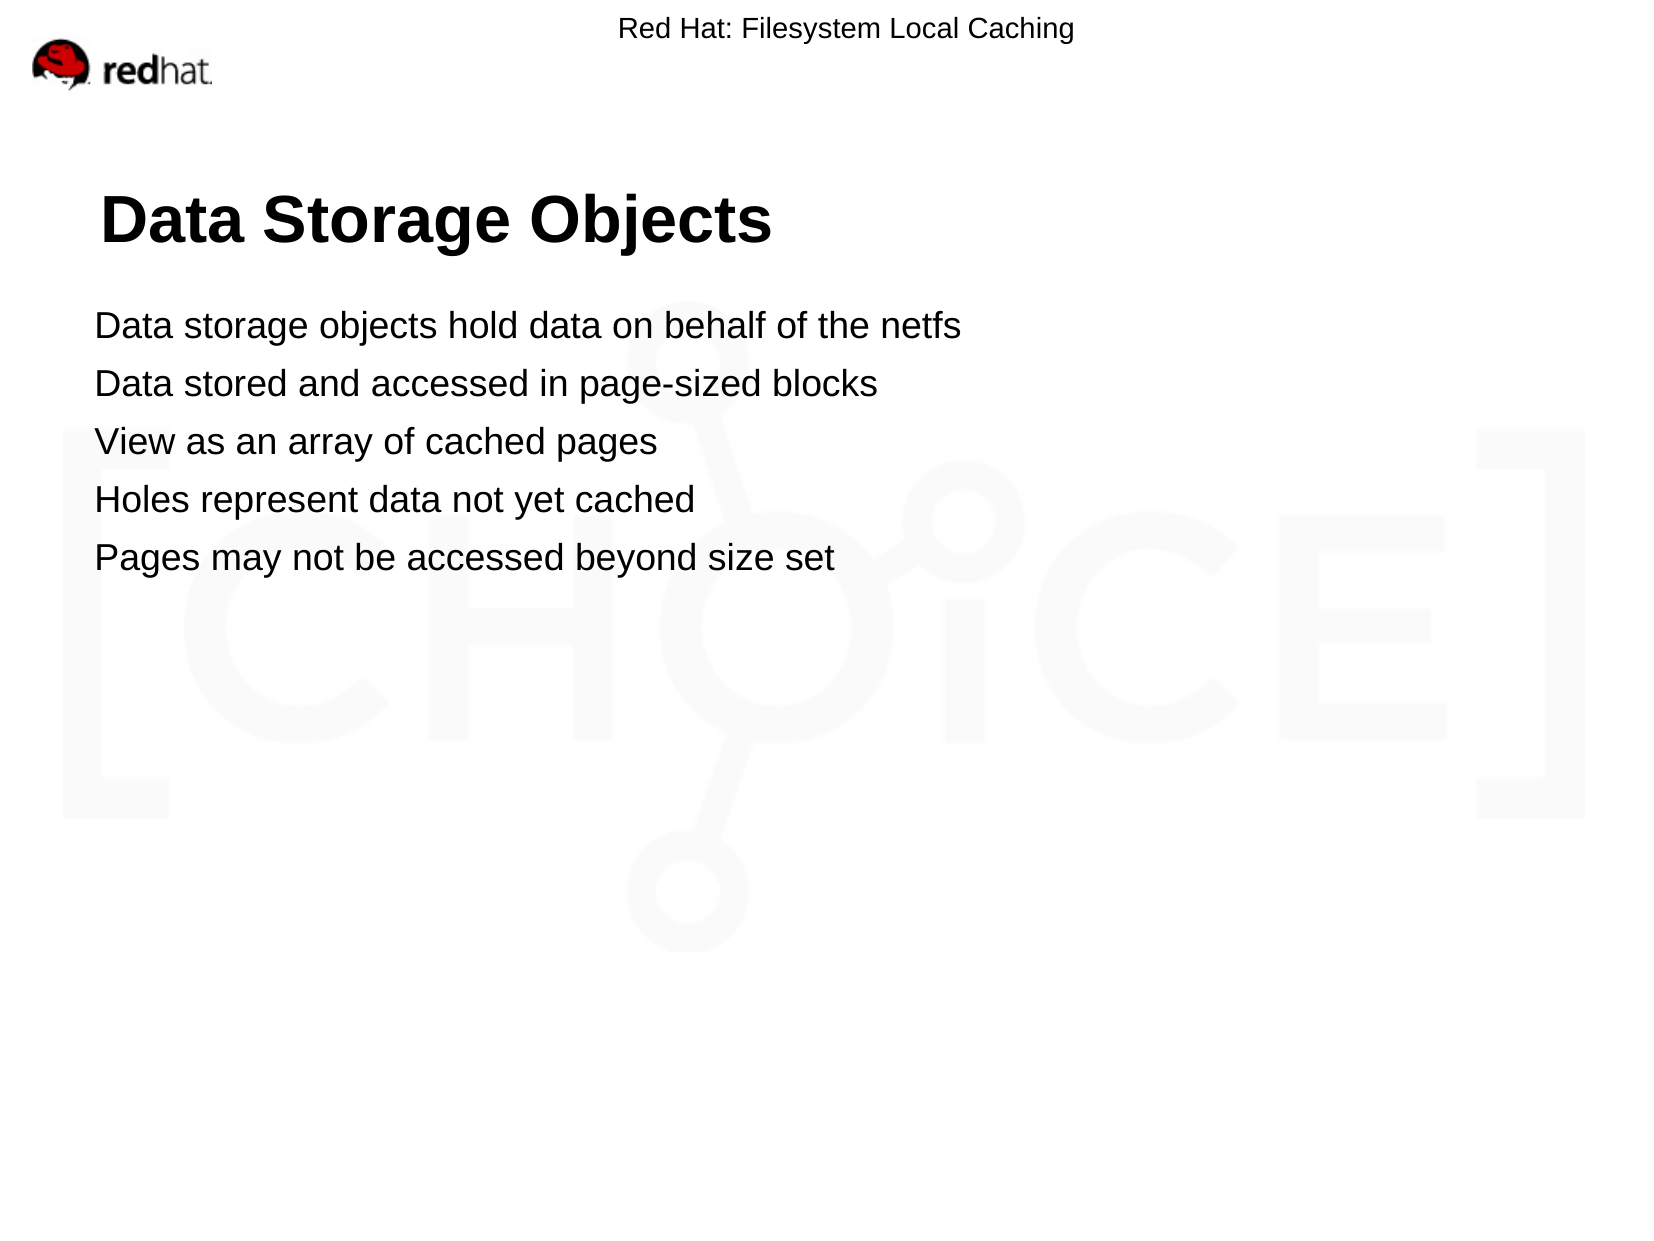

# Data Storage Objects
Data storage objects hold data on behalf of the netfs
Data stored and accessed in page-sized blocks
View as an array of cached pages
Holes represent data not yet cached
Pages may not be accessed beyond size set